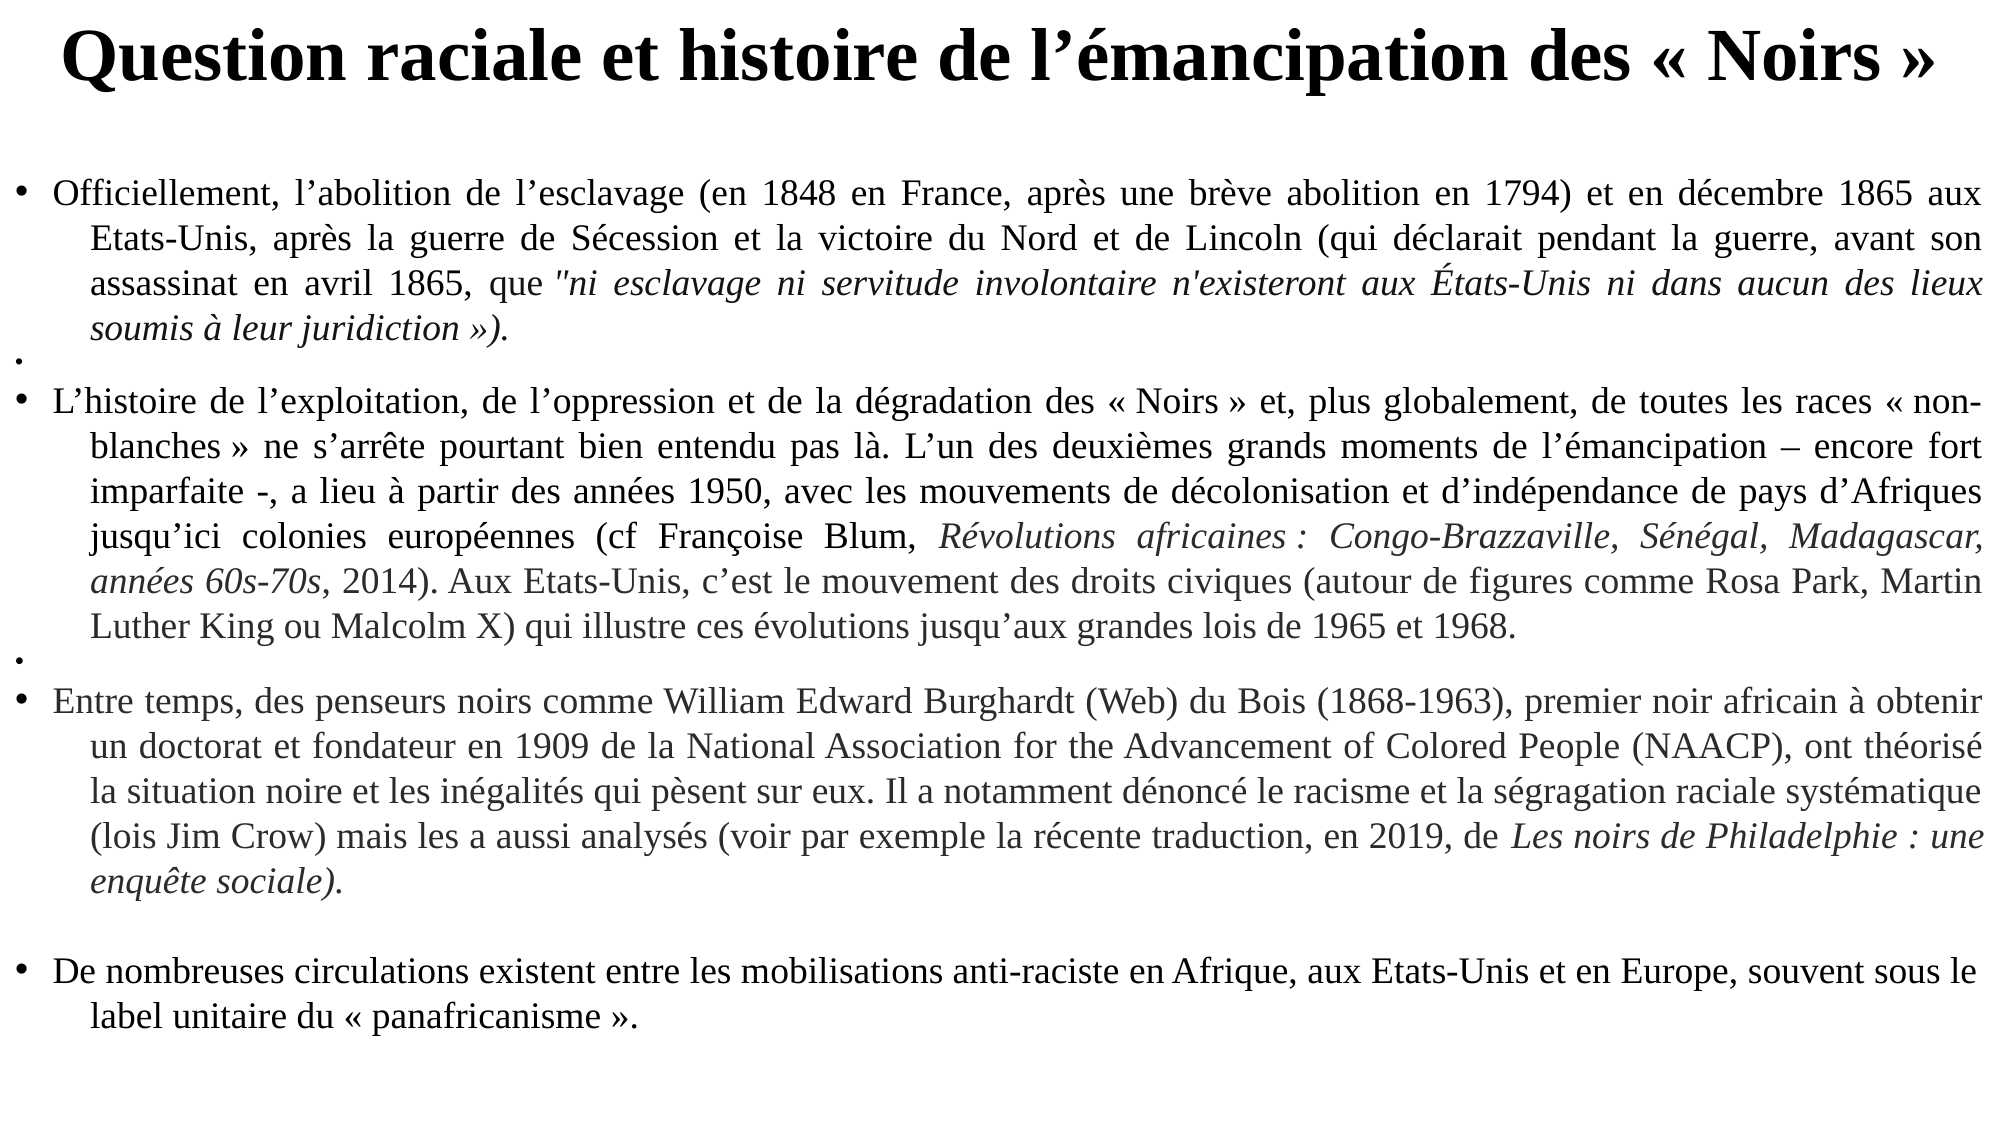

# Question raciale et histoire de l’émancipation des « Noirs »
Officiellement, l’abolition de l’esclavage (en 1848 en France, après une brève abolition en 1794) et en décembre 1865 aux Etats-Unis, après la guerre de Sécession et la victoire du Nord et de Lincoln (qui déclarait pendant la guerre, avant son assassinat en avril 1865, que "ni esclavage ni servitude involontaire n'existeront aux États-Unis ni dans aucun des lieux soumis à leur juridiction »).
L’histoire de l’exploitation, de l’oppression et de la dégradation des « Noirs » et, plus globalement, de toutes les races « non-blanches » ne s’arrête pourtant bien entendu pas là. L’un des deuxièmes grands moments de l’émancipation – encore fort imparfaite -, a lieu à partir des années 1950, avec les mouvements de décolonisation et d’indépendance de pays d’Afriques jusqu’ici colonies européennes (cf Françoise Blum, Révolutions africaines : Congo-Brazzaville, Sénégal, Madagascar, années 60s-70s, 2014). Aux Etats-Unis, c’est le mouvement des droits civiques (autour de figures comme Rosa Park, Martin Luther King ou Malcolm X) qui illustre ces évolutions jusqu’aux grandes lois de 1965 et 1968.
Entre temps, des penseurs noirs comme William Edward Burghardt (Web) du Bois (1868-1963), premier noir africain à obtenir un doctorat et fondateur en 1909 de la National Association for the Advancement of Colored People (NAACP), ont théorisé la situation noire et les inégalités qui pèsent sur eux. Il a notamment dénoncé le racisme et la ségragation raciale systématique (lois Jim Crow) mais les a aussi analysés (voir par exemple la récente traduction, en 2019, de Les noirs de Philadelphie : une enquête sociale).
De nombreuses circulations existent entre les mobilisations anti-raciste en Afrique, aux Etats-Unis et en Europe, souvent sous le label unitaire du « panafricanisme ».